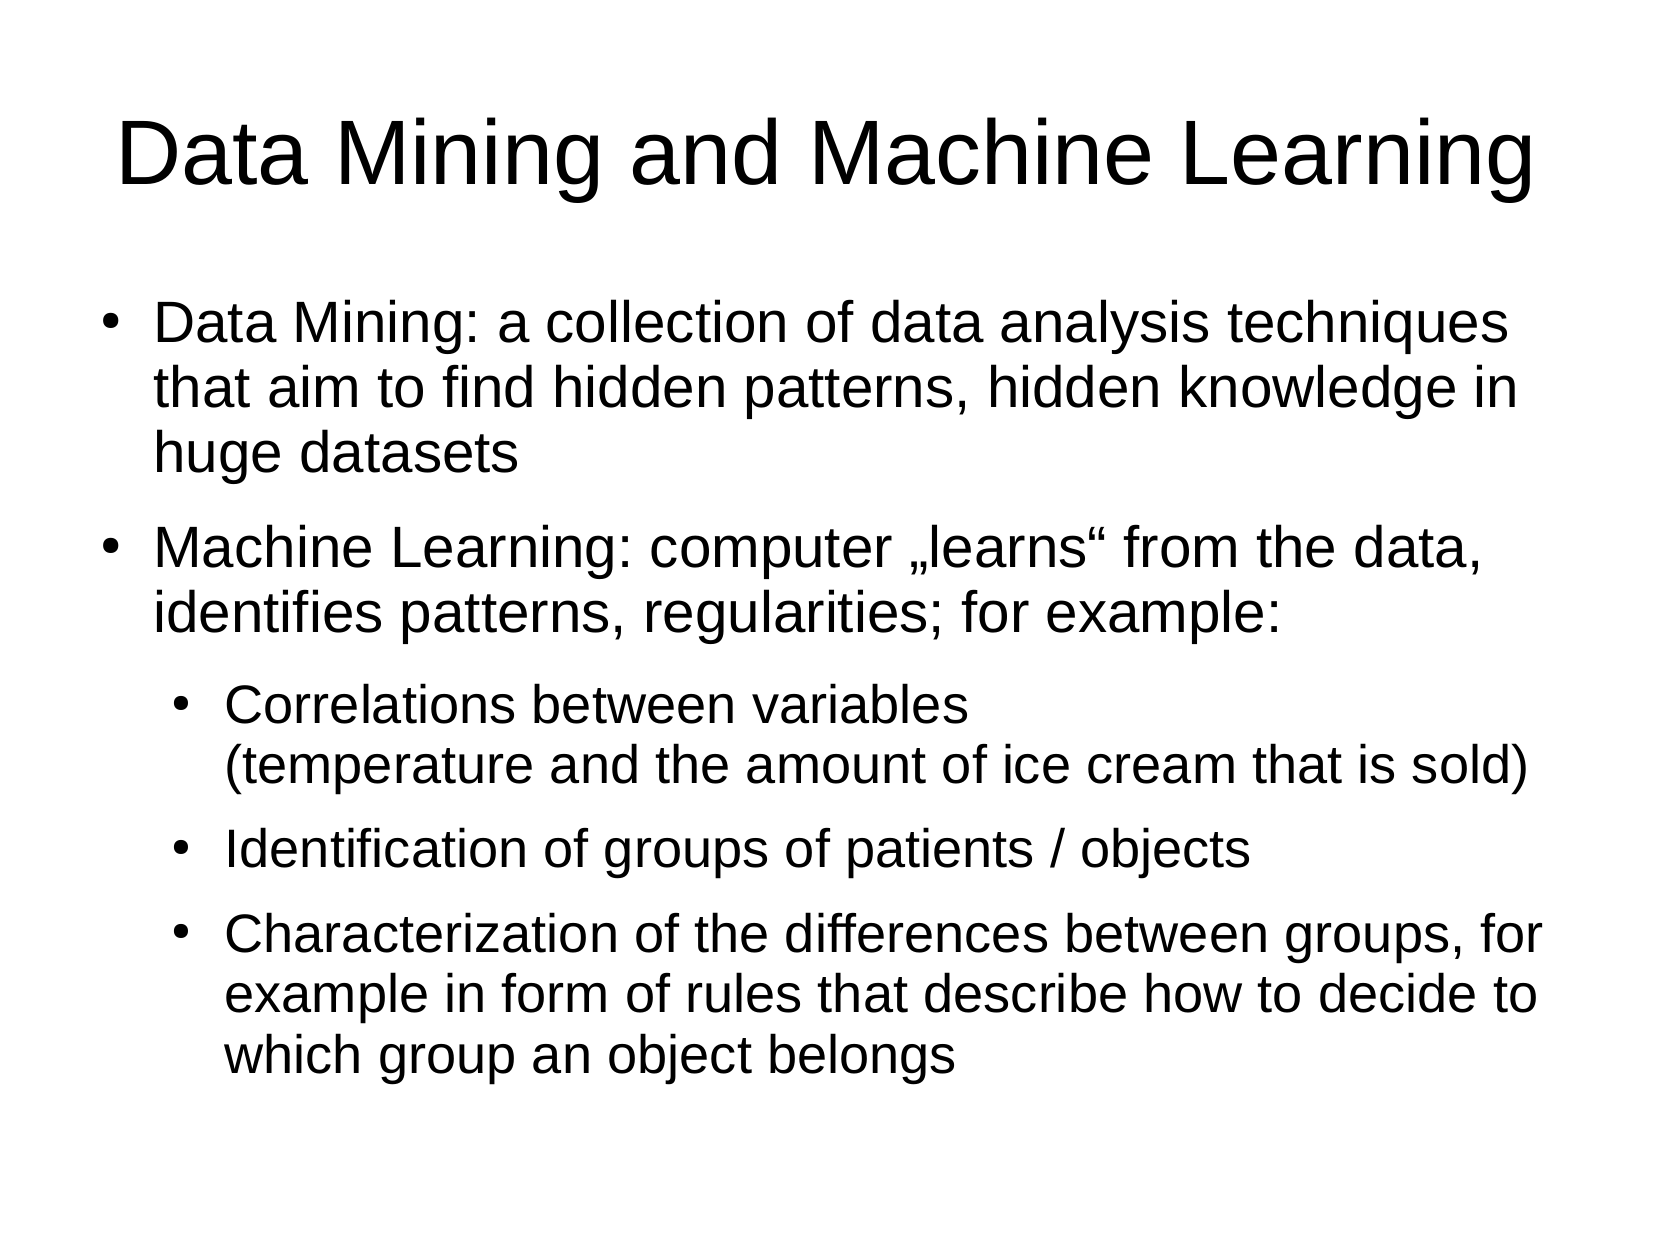

# Data Mining and Machine Learning
Data Mining: a collection of data analysis techniques that aim to find hidden patterns, hidden knowledge in huge datasets
Machine Learning: computer „learns“ from the data, identifies patterns, regularities; for example:
Correlations between variables
(temperature and the amount of ice cream that is sold)
Identification of groups of patients / objects
Characterization of the differences between groups, for example in form of rules that describe how to decide to which group an object belongs